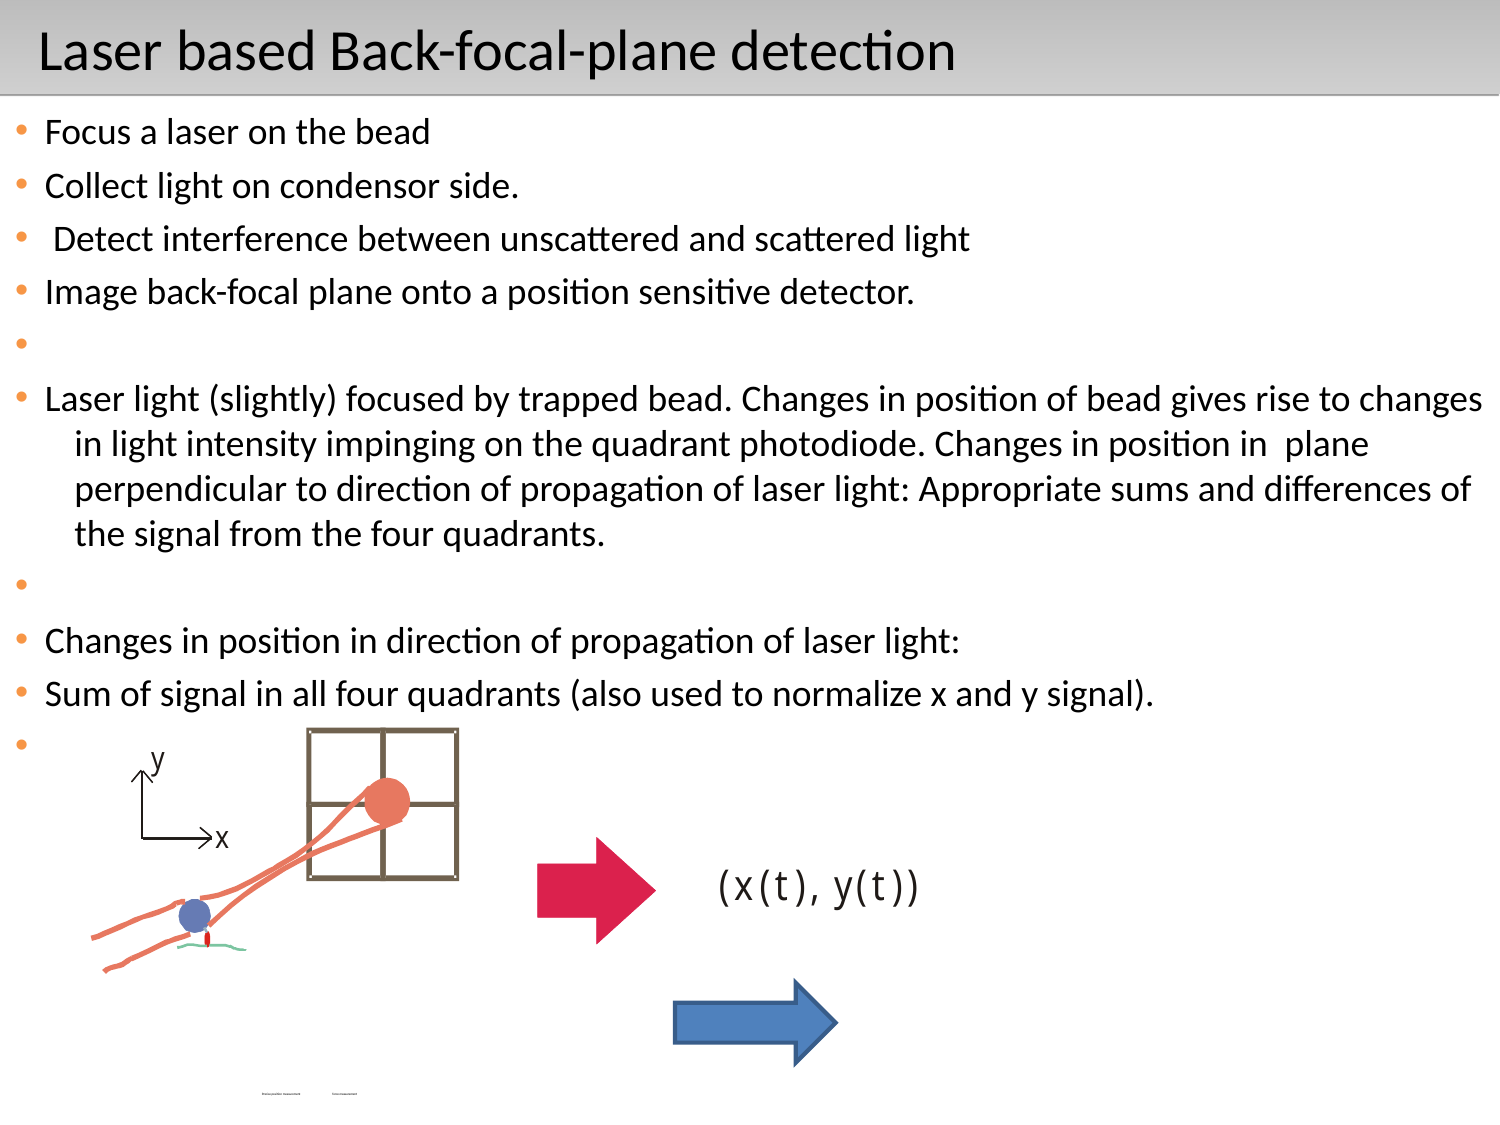

# Laser based Back-focal-plane detection
Focus a laser on the bead
Collect light on condensor side.
 Detect interference between unscattered and scattered light
Image back-focal plane onto a position sensitive detector.
Laser light (slightly) focused by trapped bead. Changes in position of bead gives rise to changes in light intensity impinging on the quadrant photodiode. Changes in position in plane perpendicular to direction of propagation of laser light: Appropriate sums and differences of the signal from the four quadrants.
Changes in position in direction of propagation of laser light:
Sum of signal in all four quadrants (also used to normalize x and y signal).
Precise position measurement force measurement